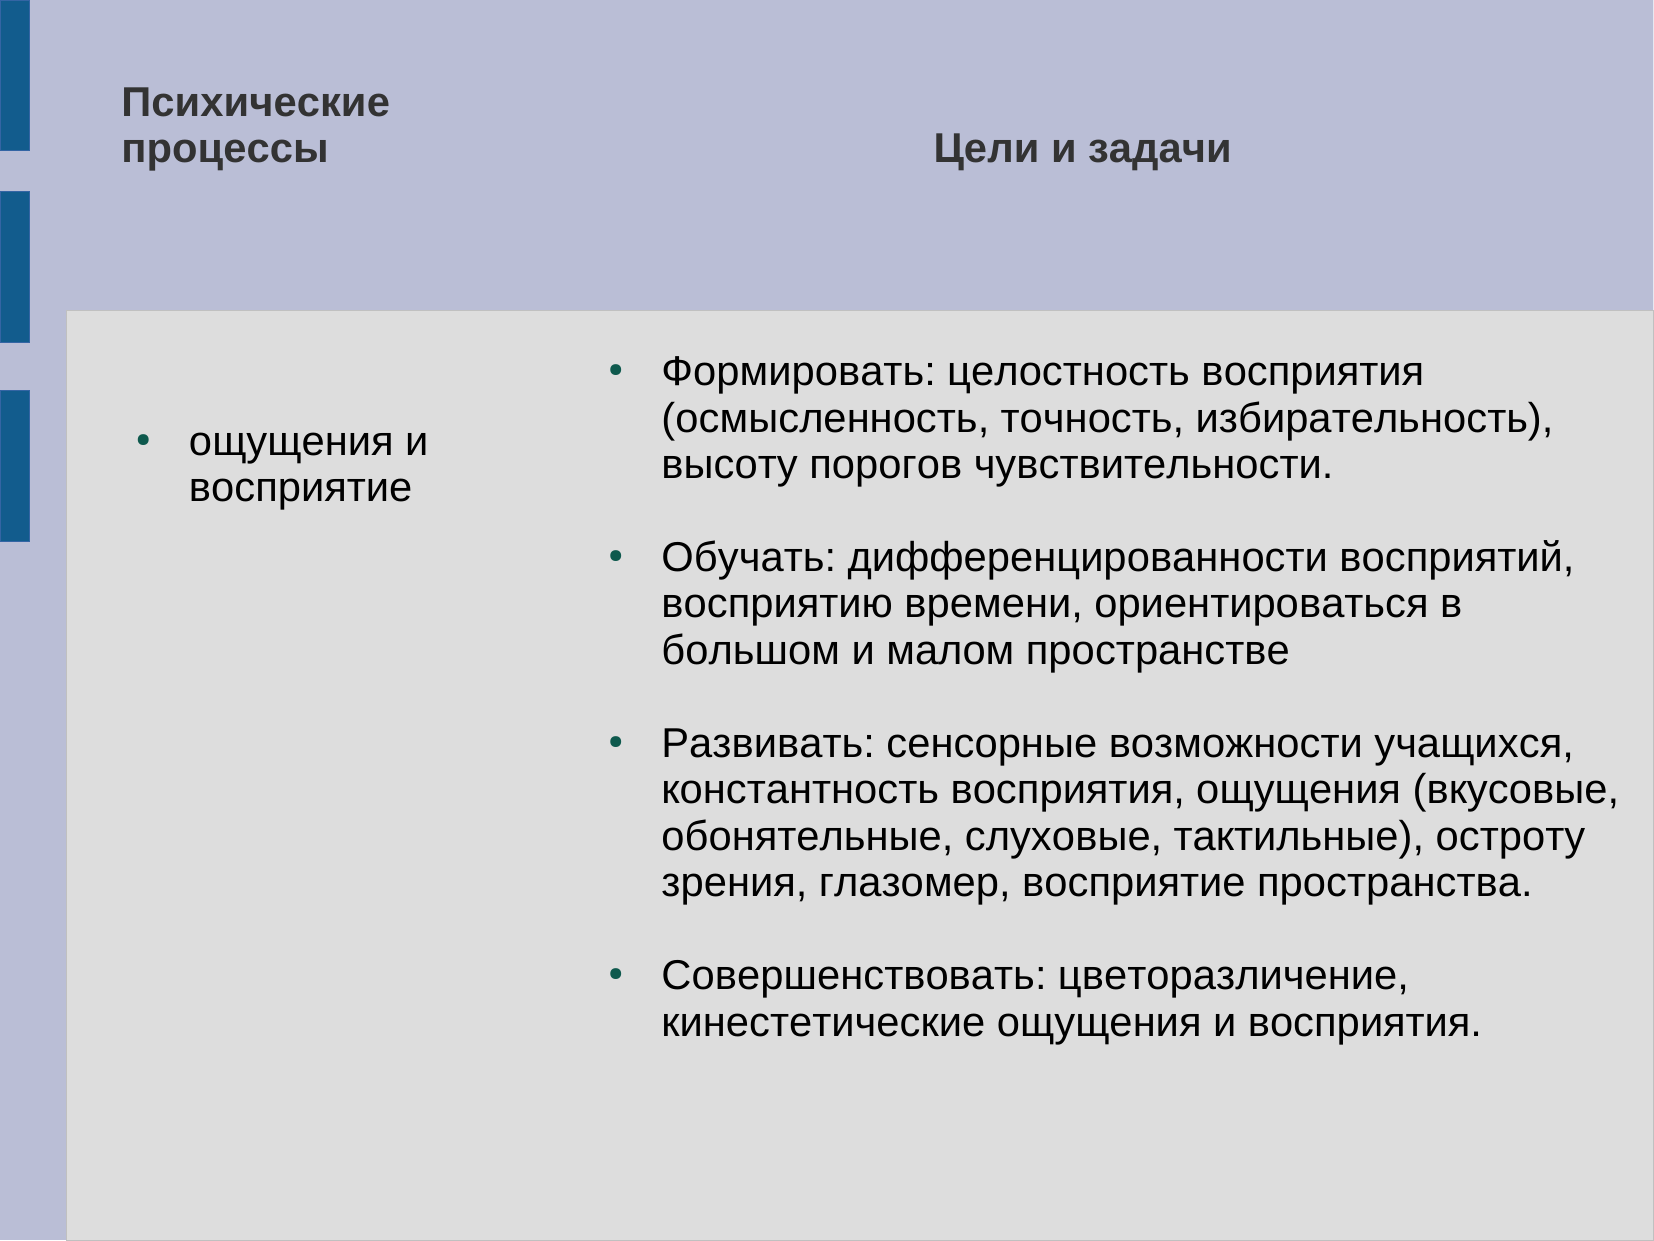

# Психические процессы									Цели и задачи
ощущения и восприятие
Формировать: целостность восприятия (осмысленность, точность, избирательность), высоту порогов чувствительности.
Обучать: дифференцированности восприятий, восприятию времени, ориентироваться в большом и малом пространстве
Развивать: сенсорные возможности учащихся, константность восприятия, ощущения (вкусовые, обонятельные, слуховые, тактильные), остроту зрения, глазомер, восприятие пространства.
Совершенствовать: цветоразличение, кинестетические ощущения и восприятия.